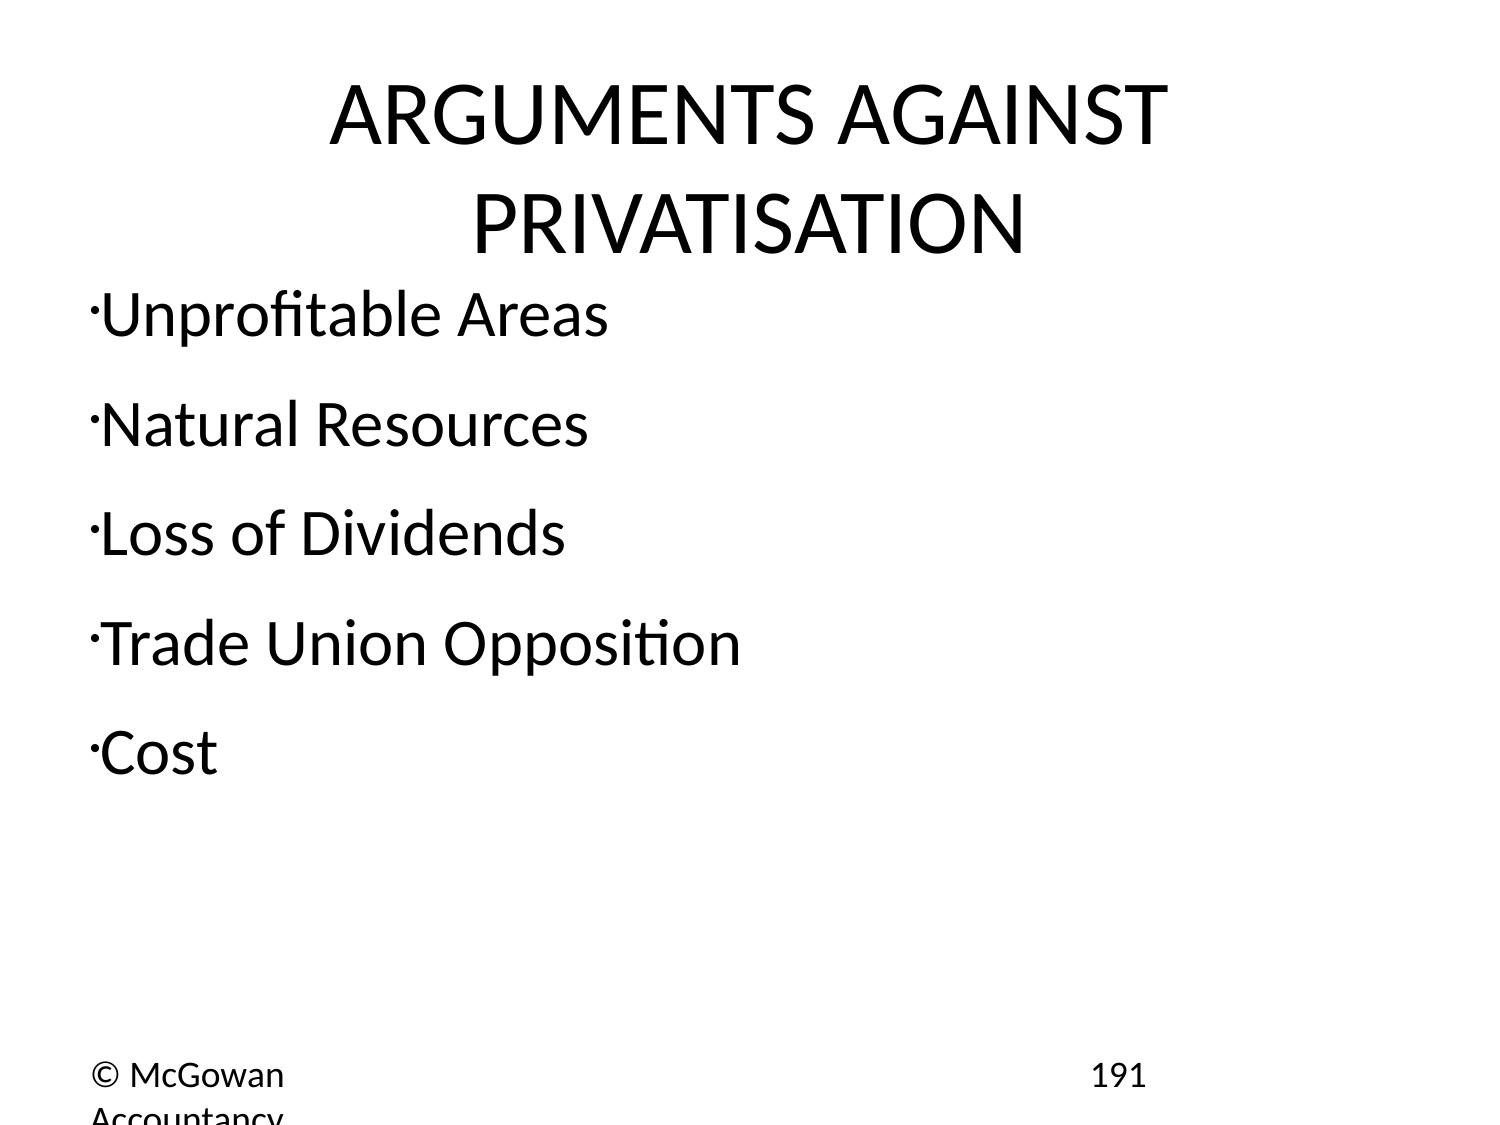

# ARGUMENTS AGAINST PRIVATISATION
Unprofitable Areas
Natural Resources
Loss of Dividends
Trade Union Opposition
Cost
© McGowan Accountancy Services
191